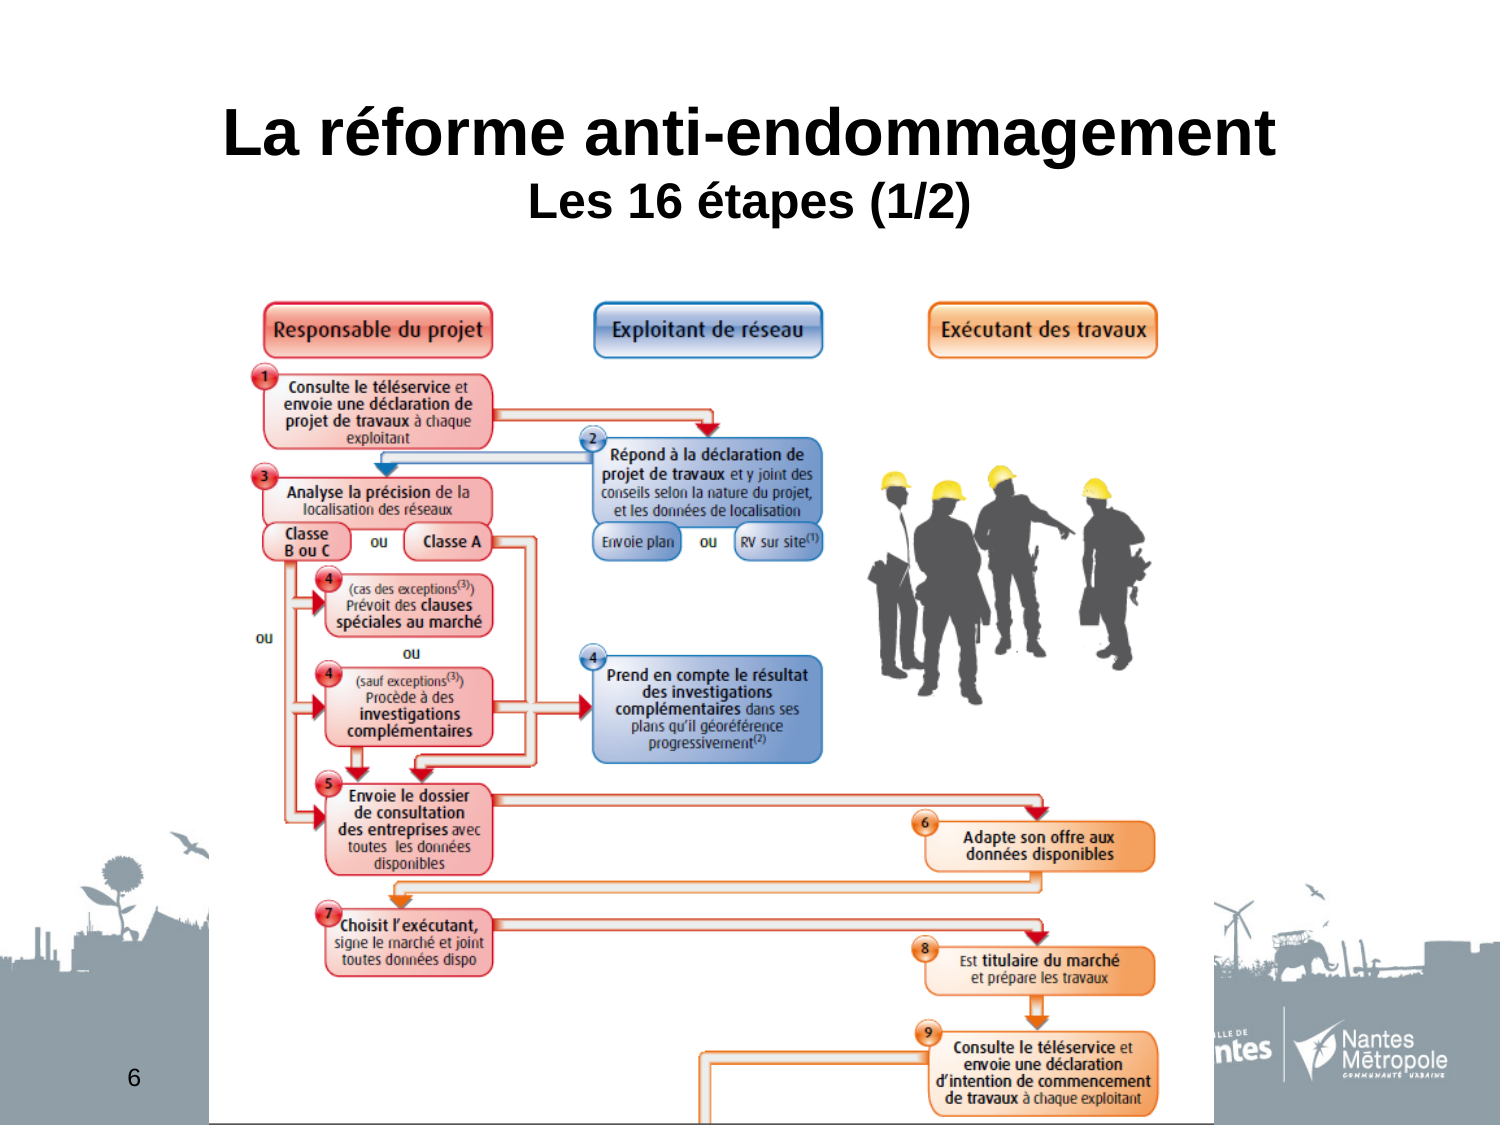

# La réforme anti-endommagement Les 16 étapes (1/2)
6